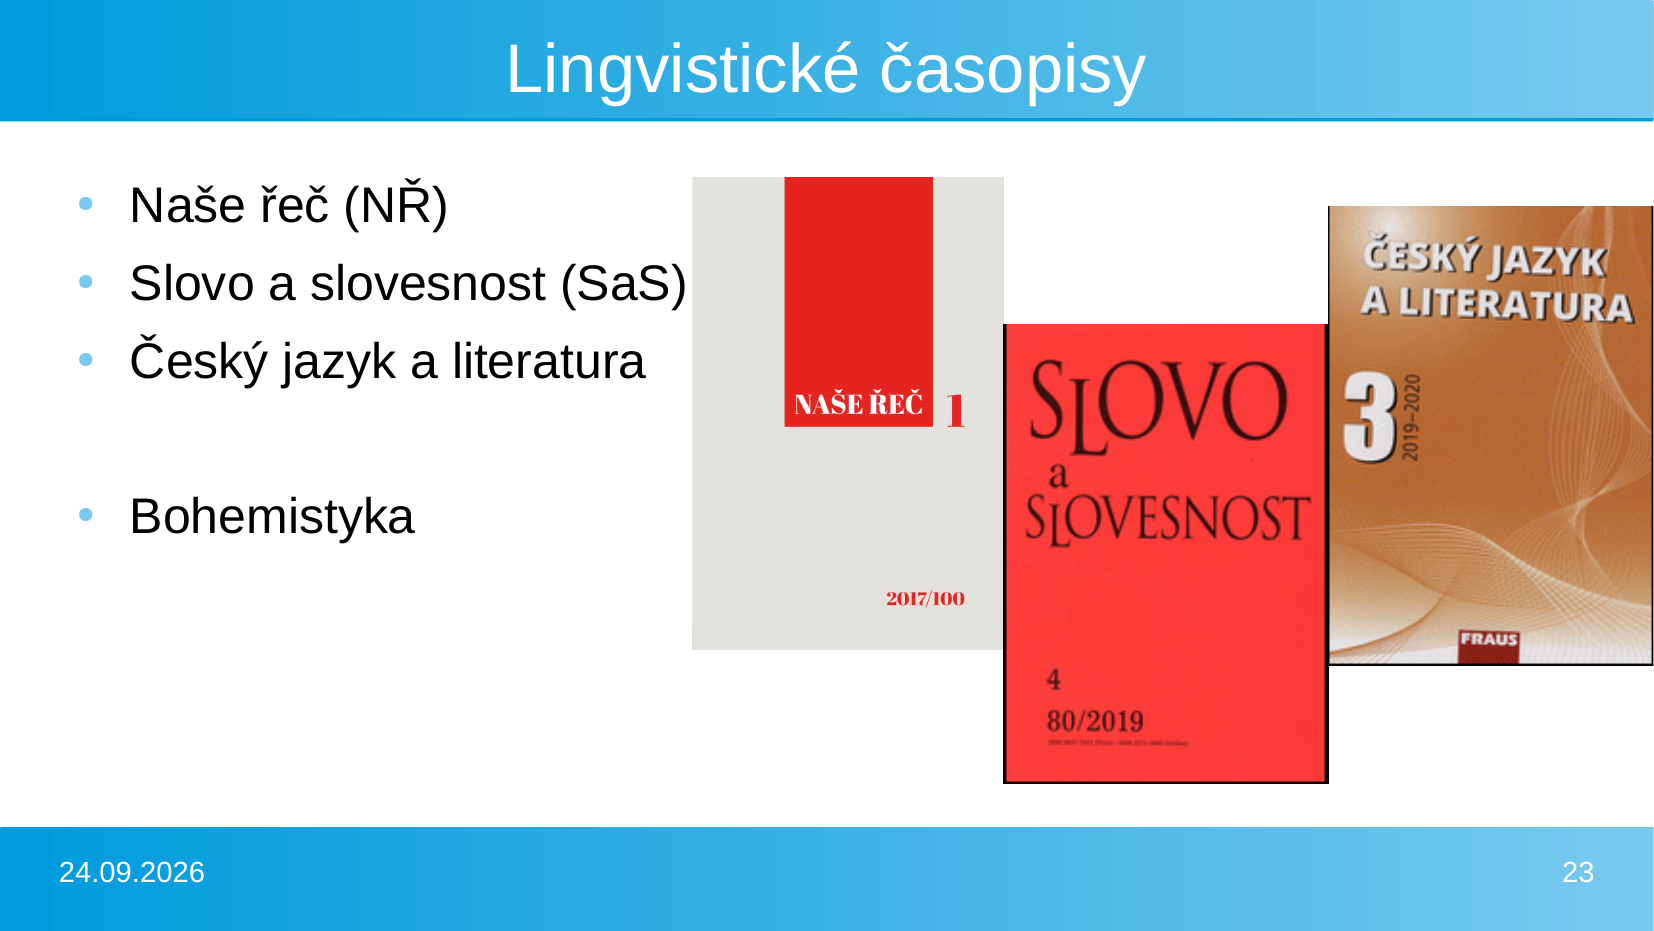

# Lingvistické časopisy
Naše řeč (NŘ)
Slovo a slovesnost (SaS)
Český jazyk a literatura
Bohemistyka
23